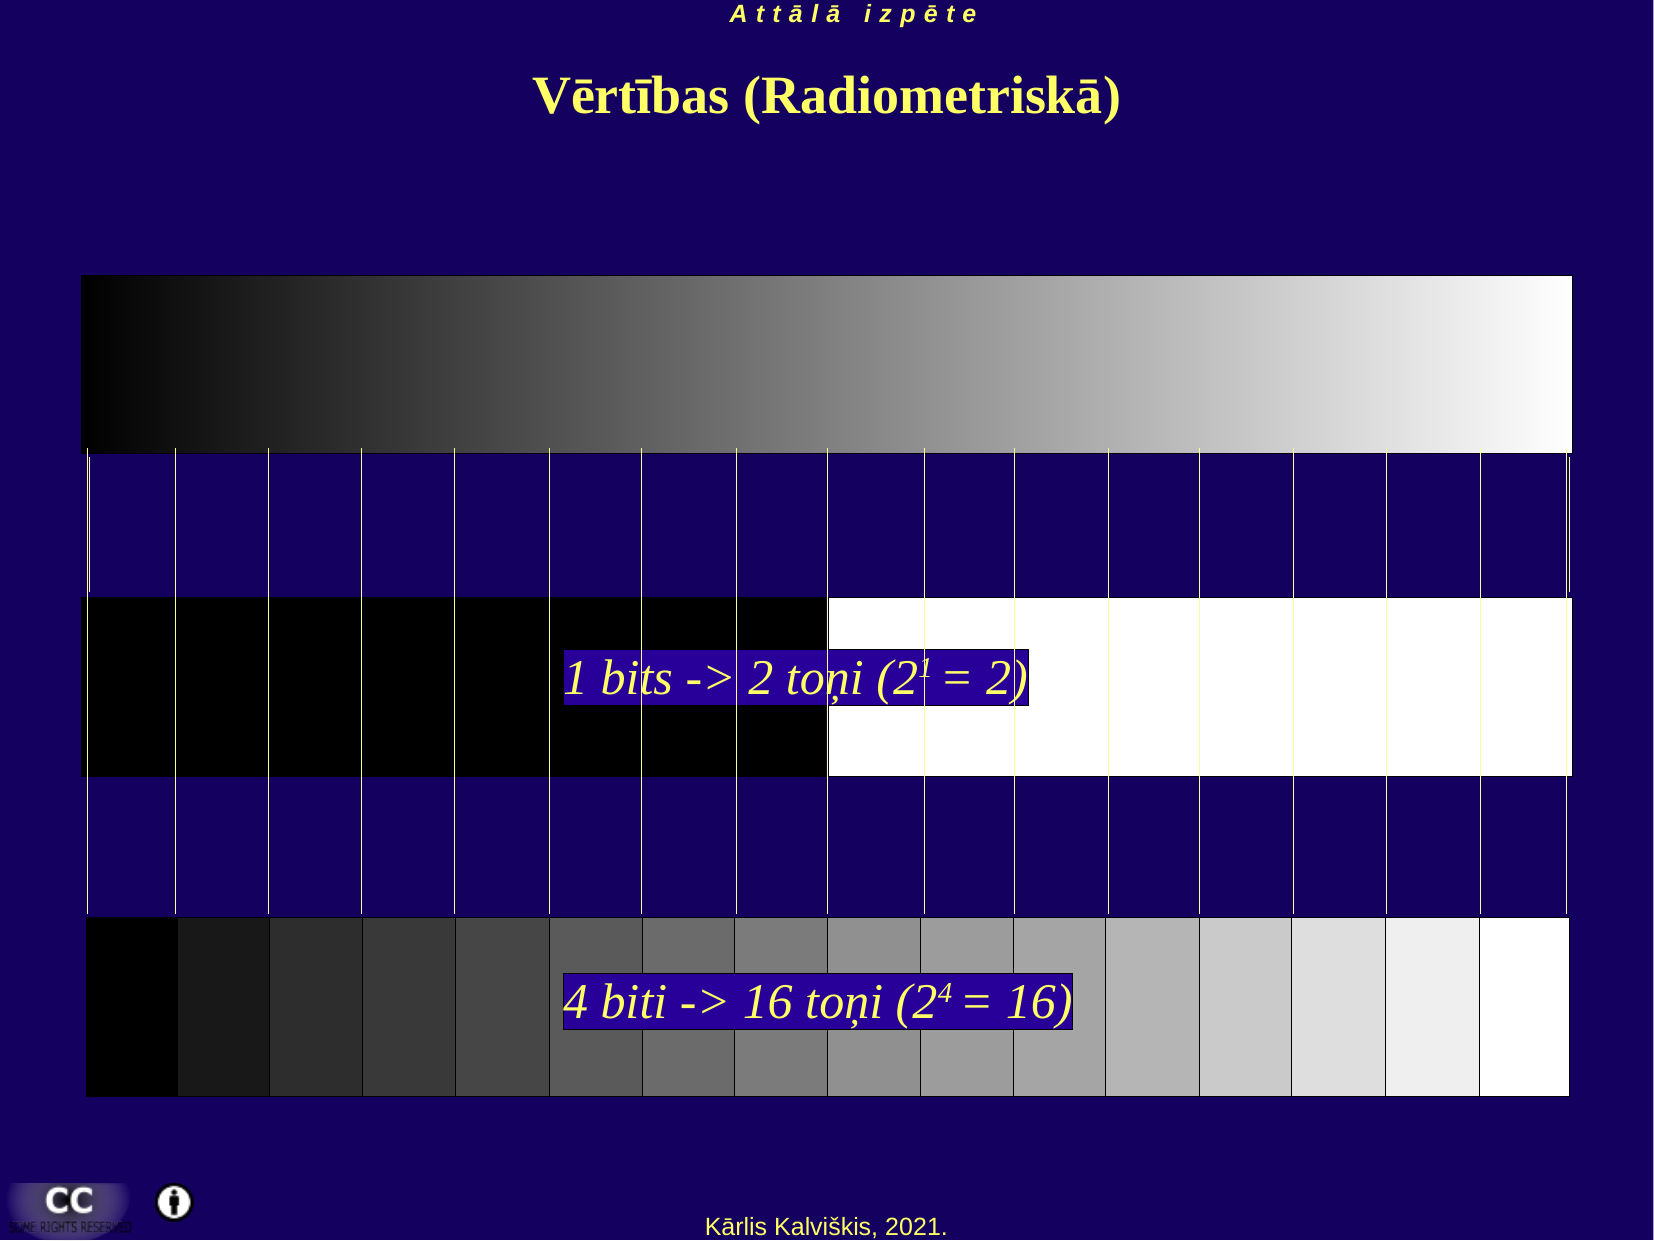

# Vērtības (Radiometriskā)
4 biti -> 16 toņi (24 = 16)
1 bits -> 2 toņi (21 = 2)